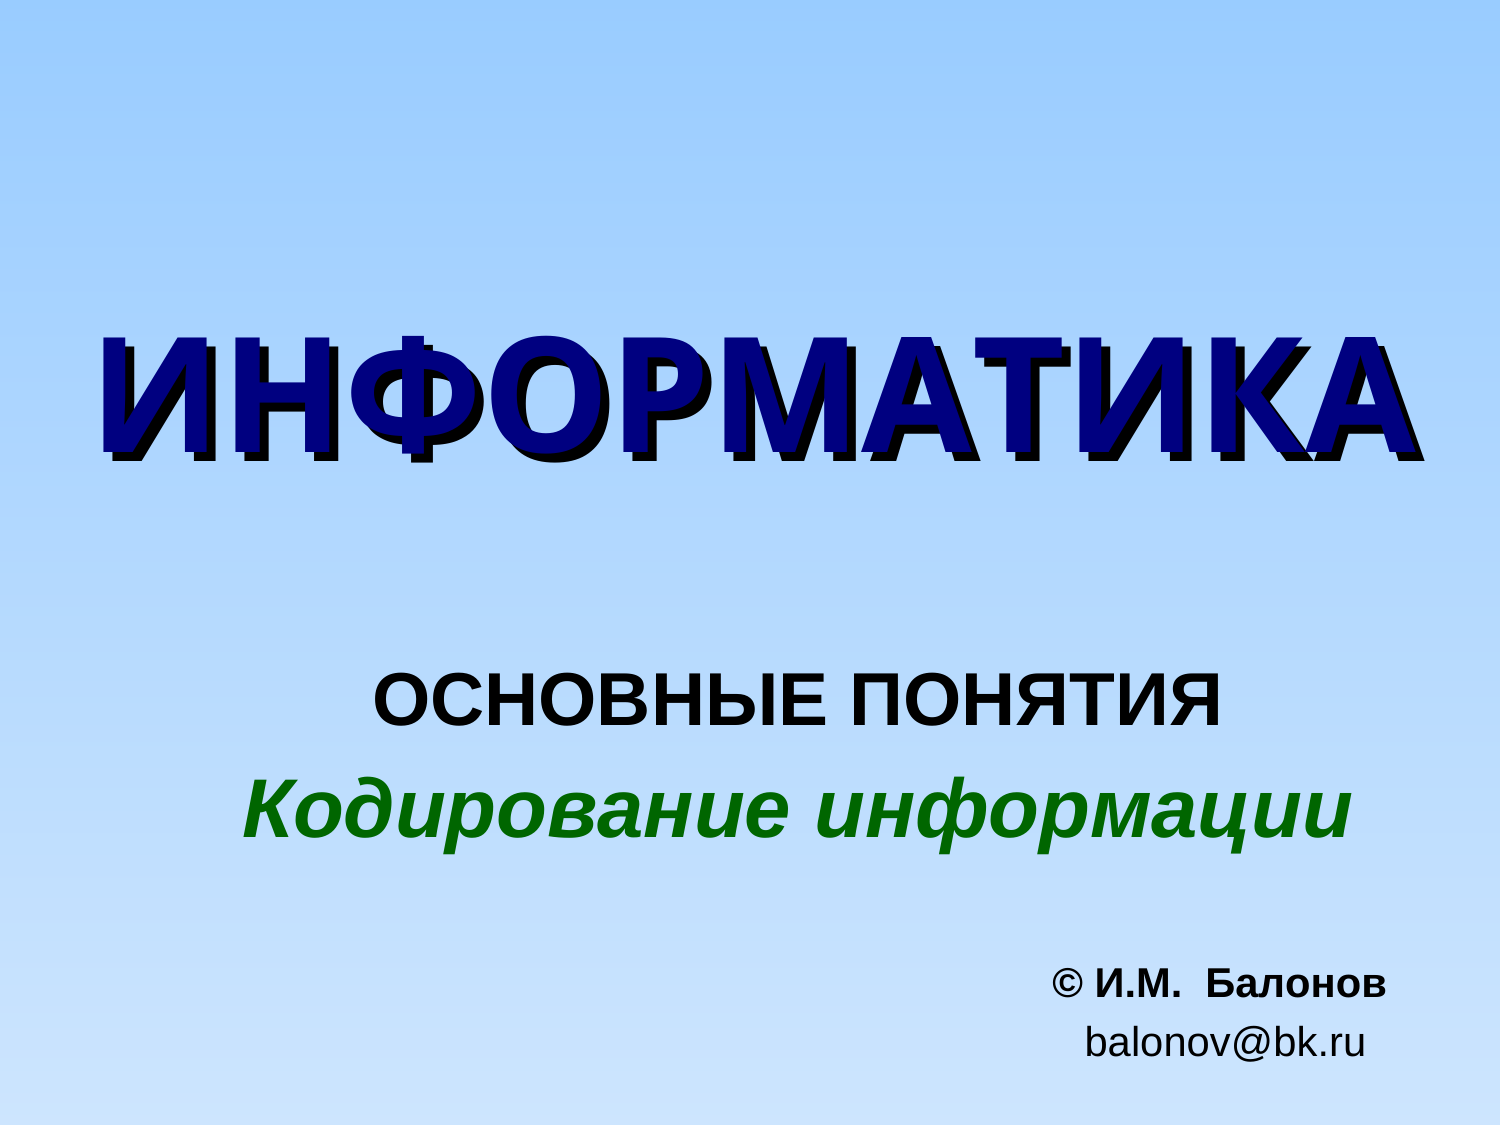

# ИНФОРМАТИКА
ОСНОВНЫЕ ПОНЯТИЯ
Кодирование информации
© И.М. Балонов
balonov@bk.ru